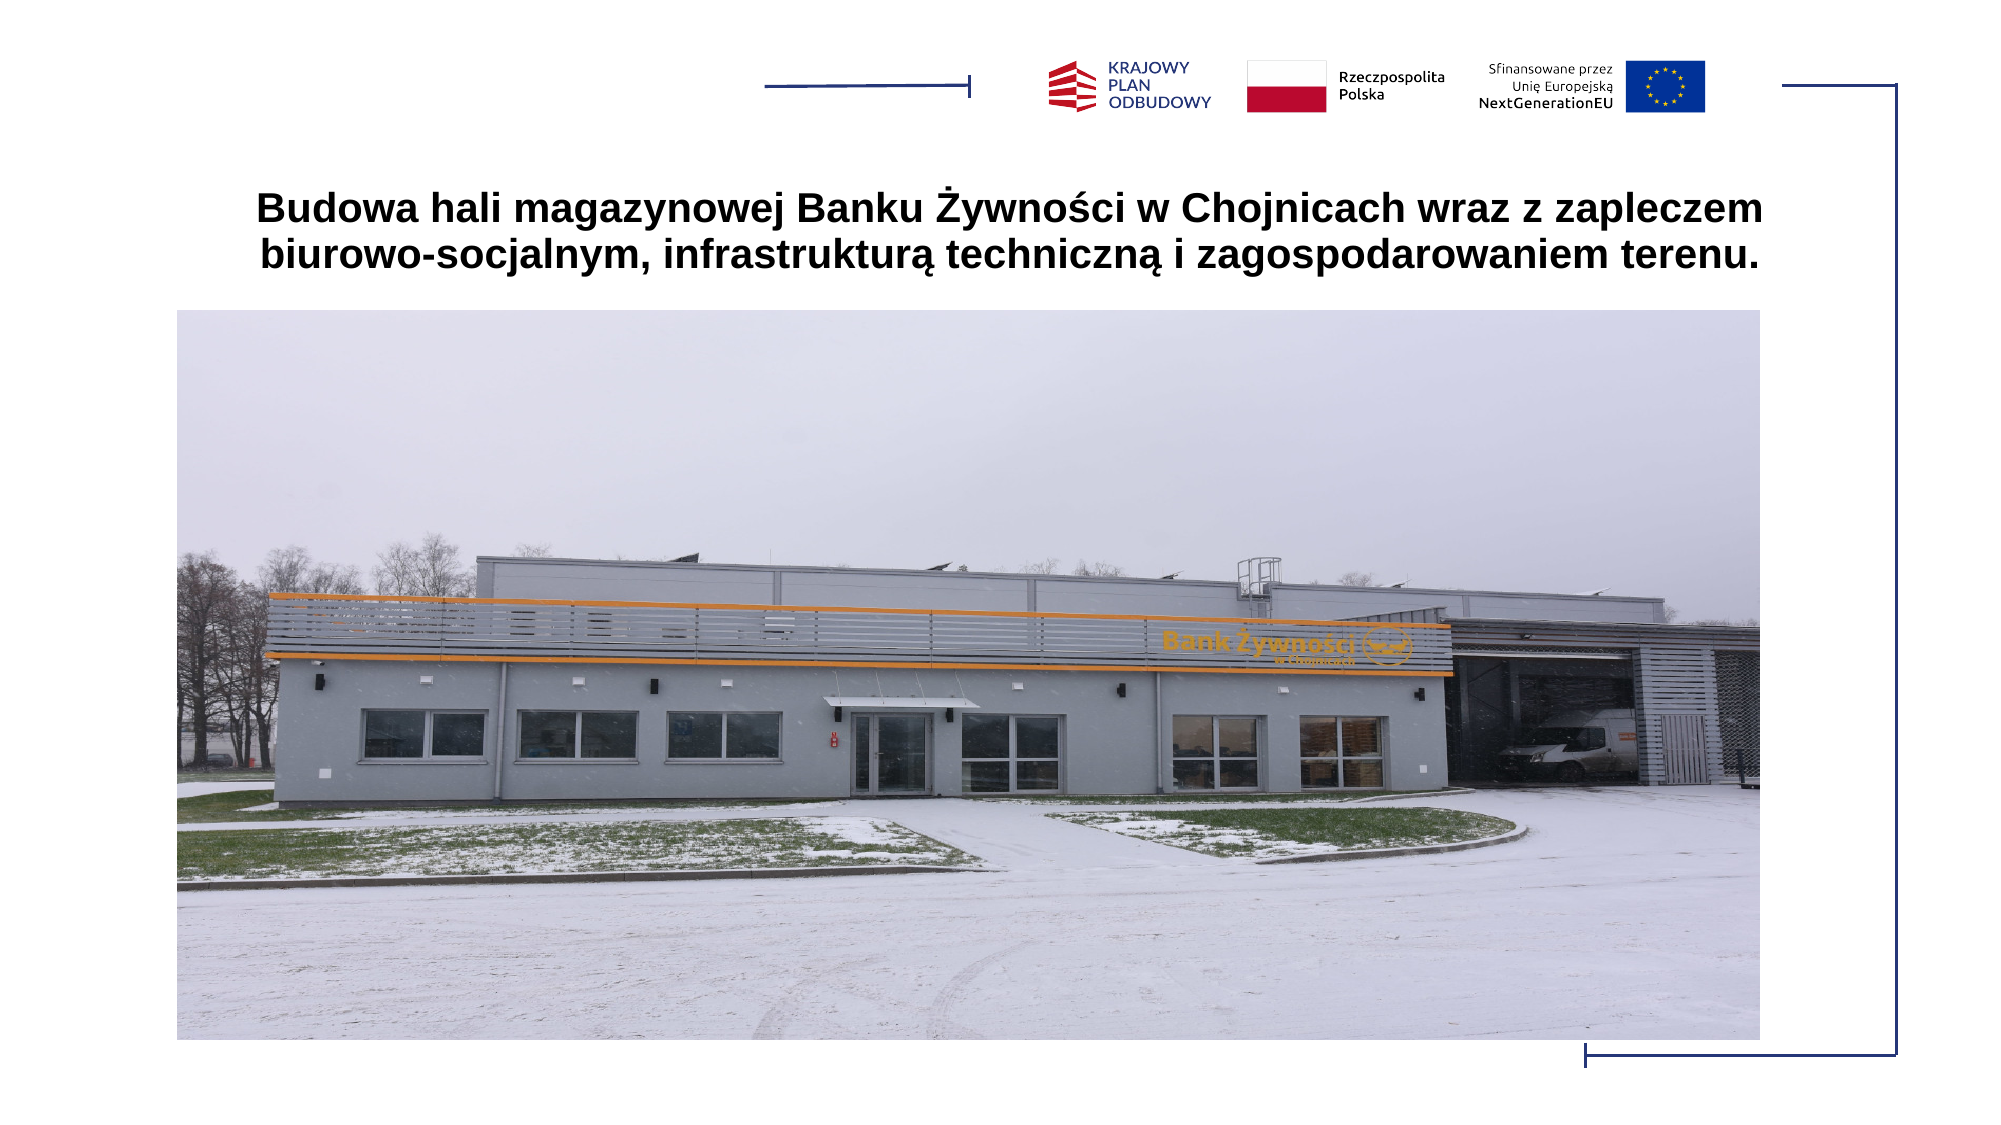

Budowa hali magazynowej Banku Żywności w Chojnicach wraz z zapleczem
biurowo-socjalnym, infrastrukturą techniczną i zagospodarowaniem terenu.